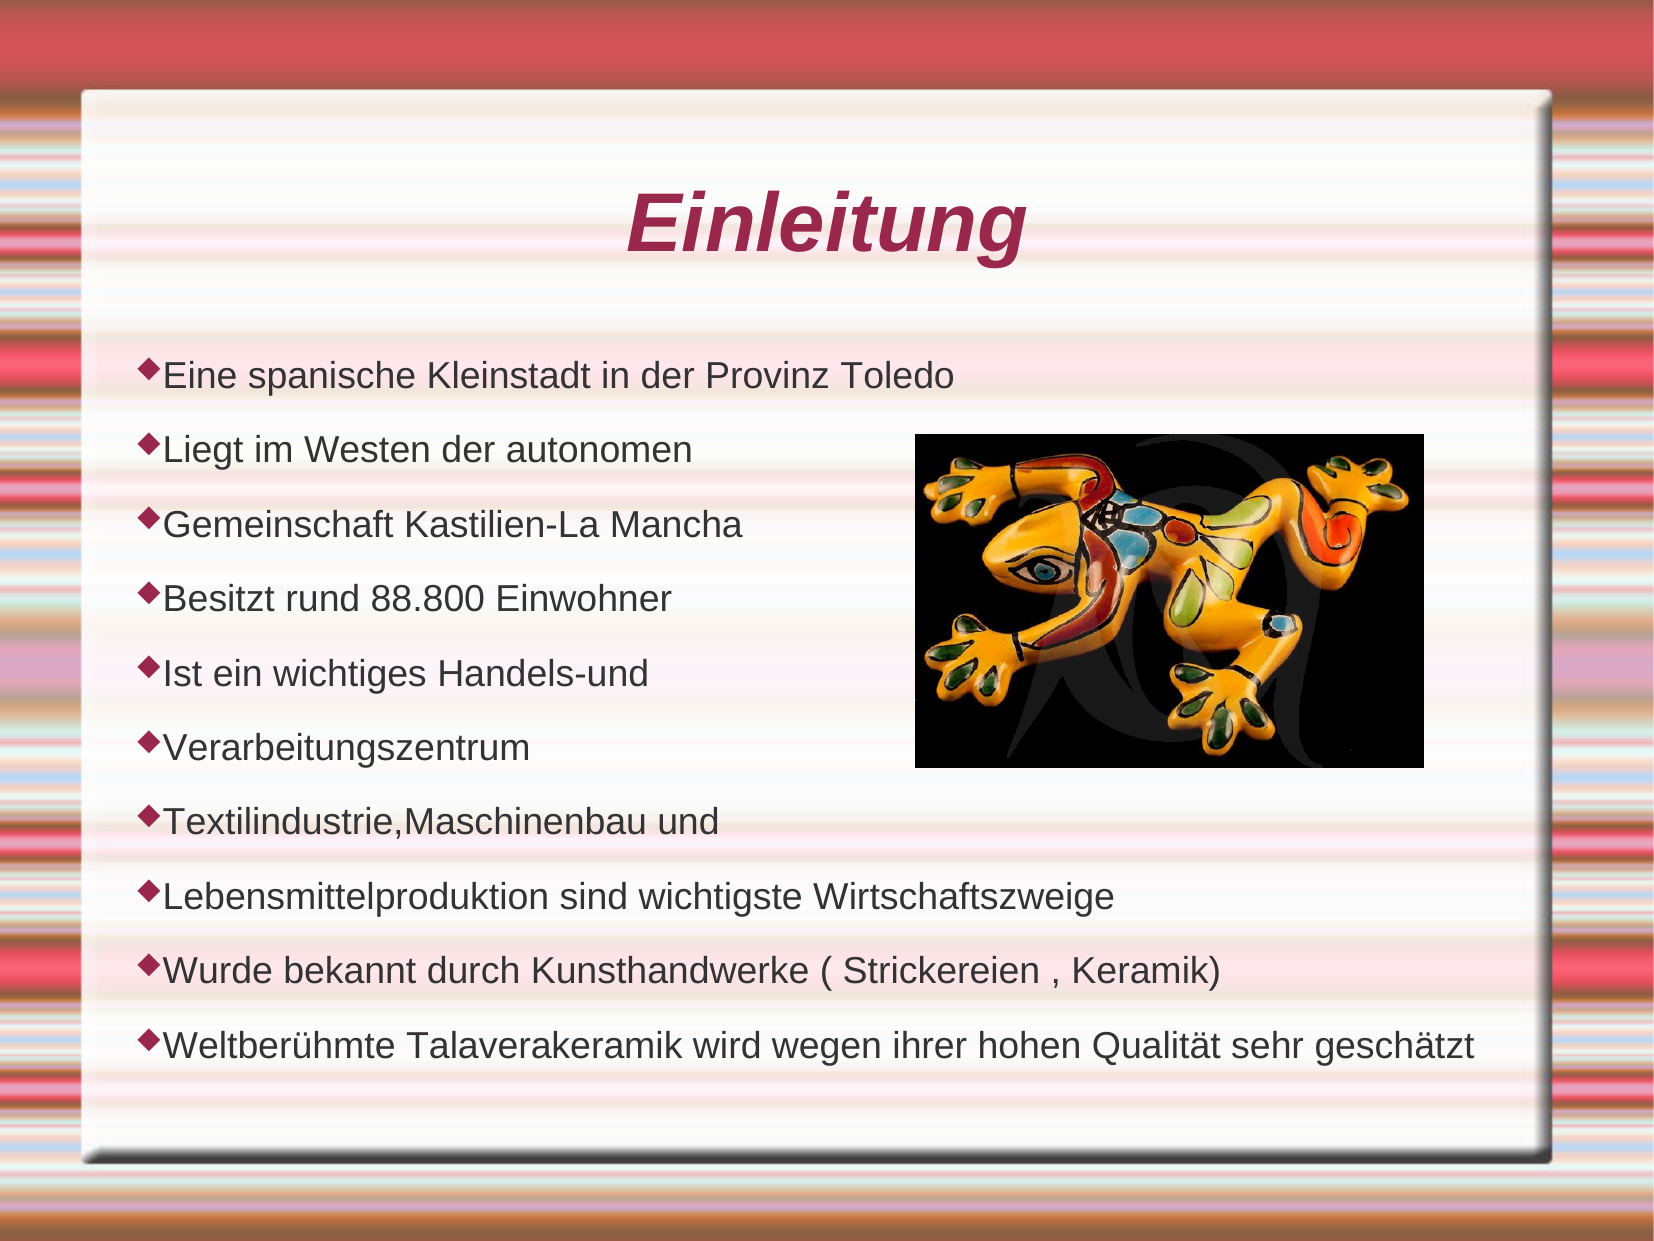

# Einleitung
Eine spanische Kleinstadt in der Provinz Toledo
Liegt im Westen der autonomen
Gemeinschaft Kastilien-La Mancha
Besitzt rund 88.800 Einwohner
Ist ein wichtiges Handels-und
Verarbeitungszentrum
Textilindustrie,Maschinenbau und
Lebensmittelproduktion sind wichtigste Wirtschaftszweige
Wurde bekannt durch Kunsthandwerke ( Strickereien , Keramik)
Weltberühmte Talaverakeramik wird wegen ihrer hohen Qualität sehr geschätzt